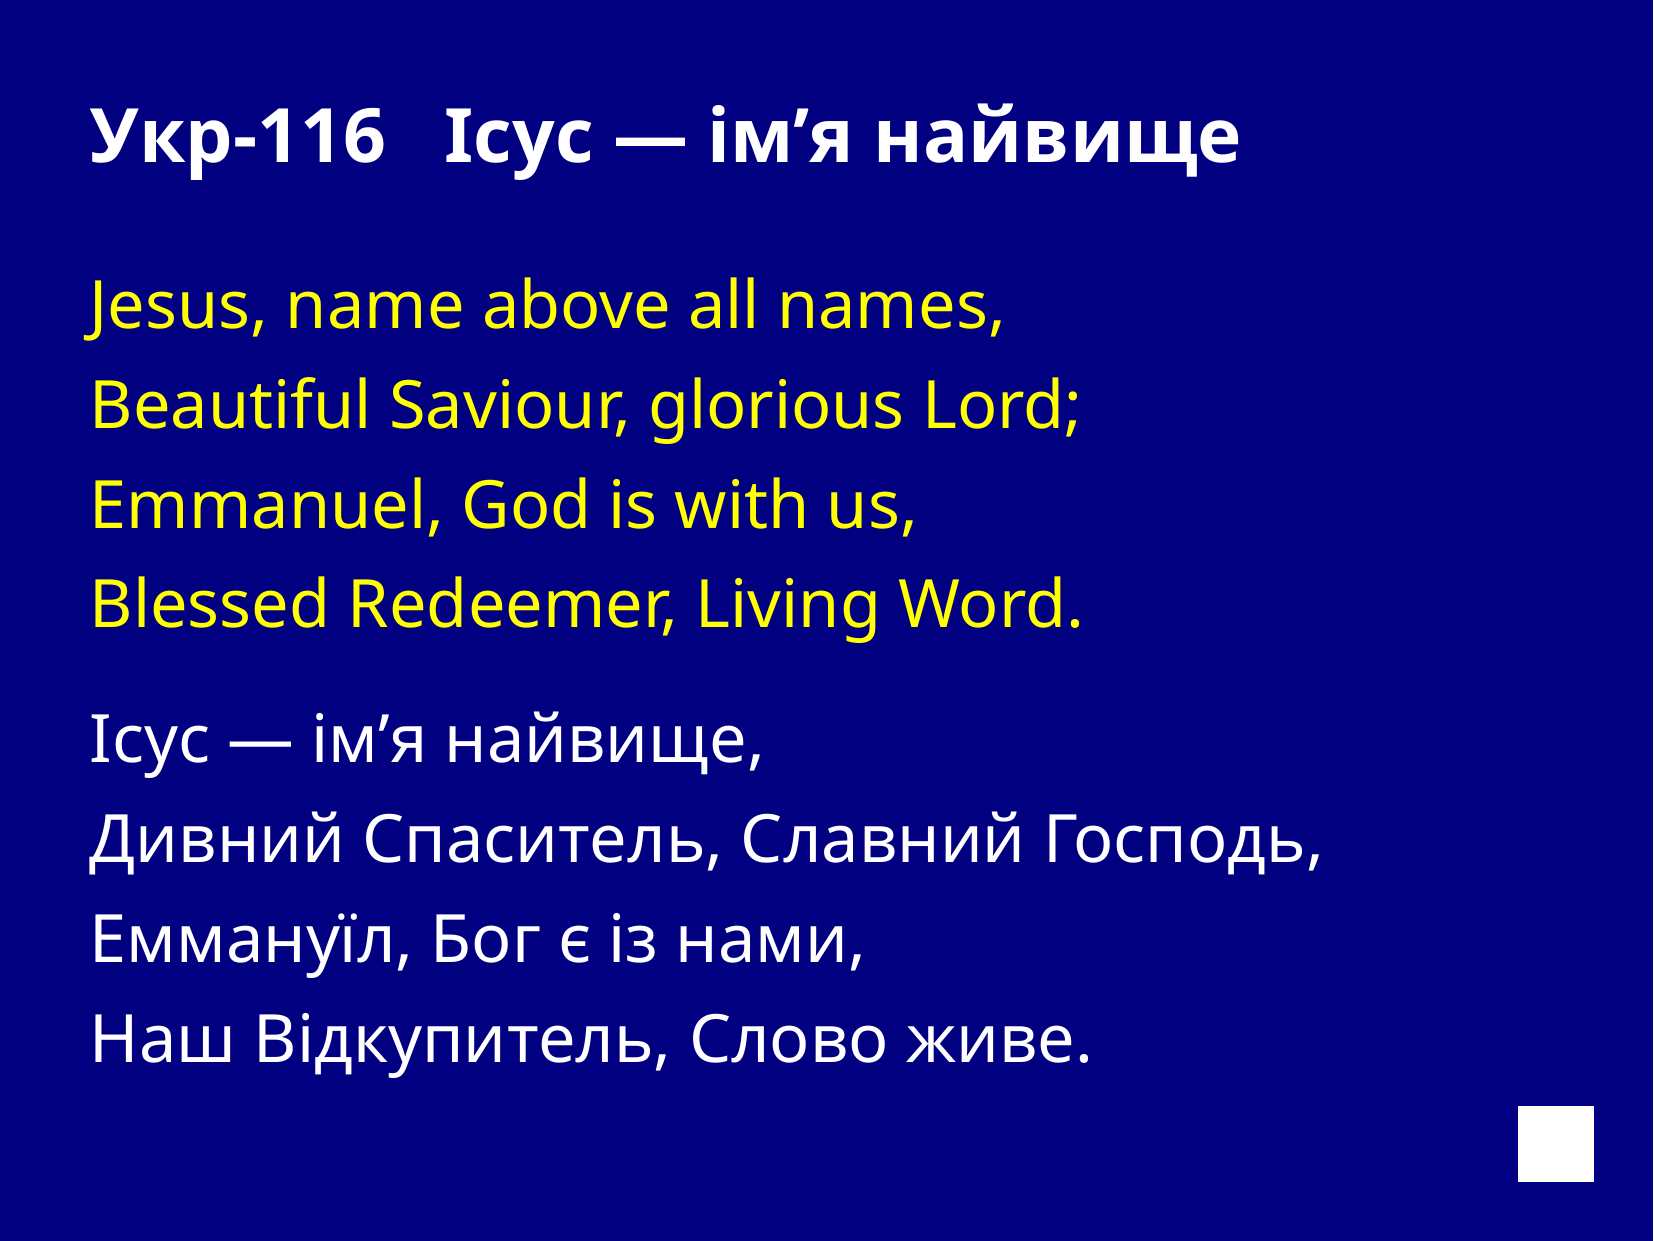

Укр-116 Ісус ― ім’я найвище
Jesus, name above all names,
Beautiful Saviour, glorious Lord;
Emmanuel, God is with us,
Blessed Redeemer, Living Word.
Ісус ― ім’я найвище,
Дивний Спаситель, Славний Господь,
Еммануїл, Бог є із нами,
Наш Відкупитель, Слово живе.